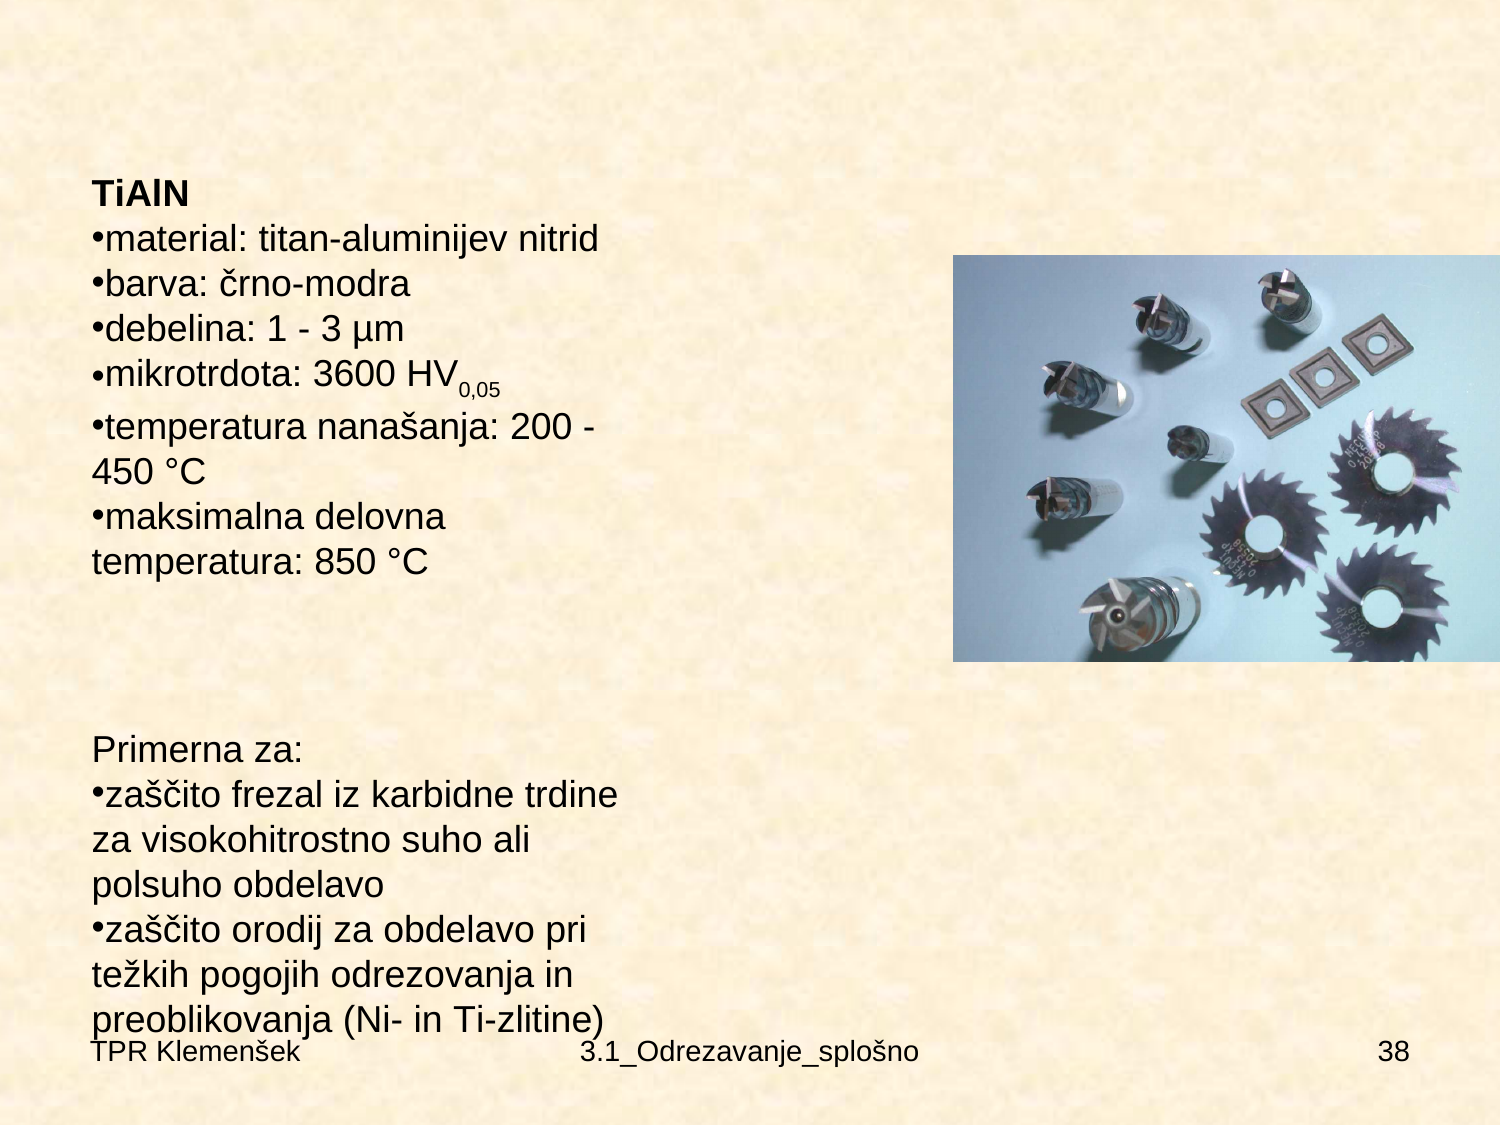

| TiAlN material: titan-aluminijev nitrid barva: črno-modra debelina: 1 - 3 µm mikrotrdota: 3600 HV0,05 temperatura nanašanja: 200 - 450 °C maksimalna delovna temperatura: 850 °C | |
| --- | --- |
| Primerna za: zaščito frezal iz karbidne trdine za visokohitrostno suho ali polsuho obdelavo zaščito orodij za obdelavo pri težkih pogojih odrezovanja in preoblikovanja (Ni- in Ti-zlitine) | |
TPR Klemenšek
3.1_Odrezavanje_splošno